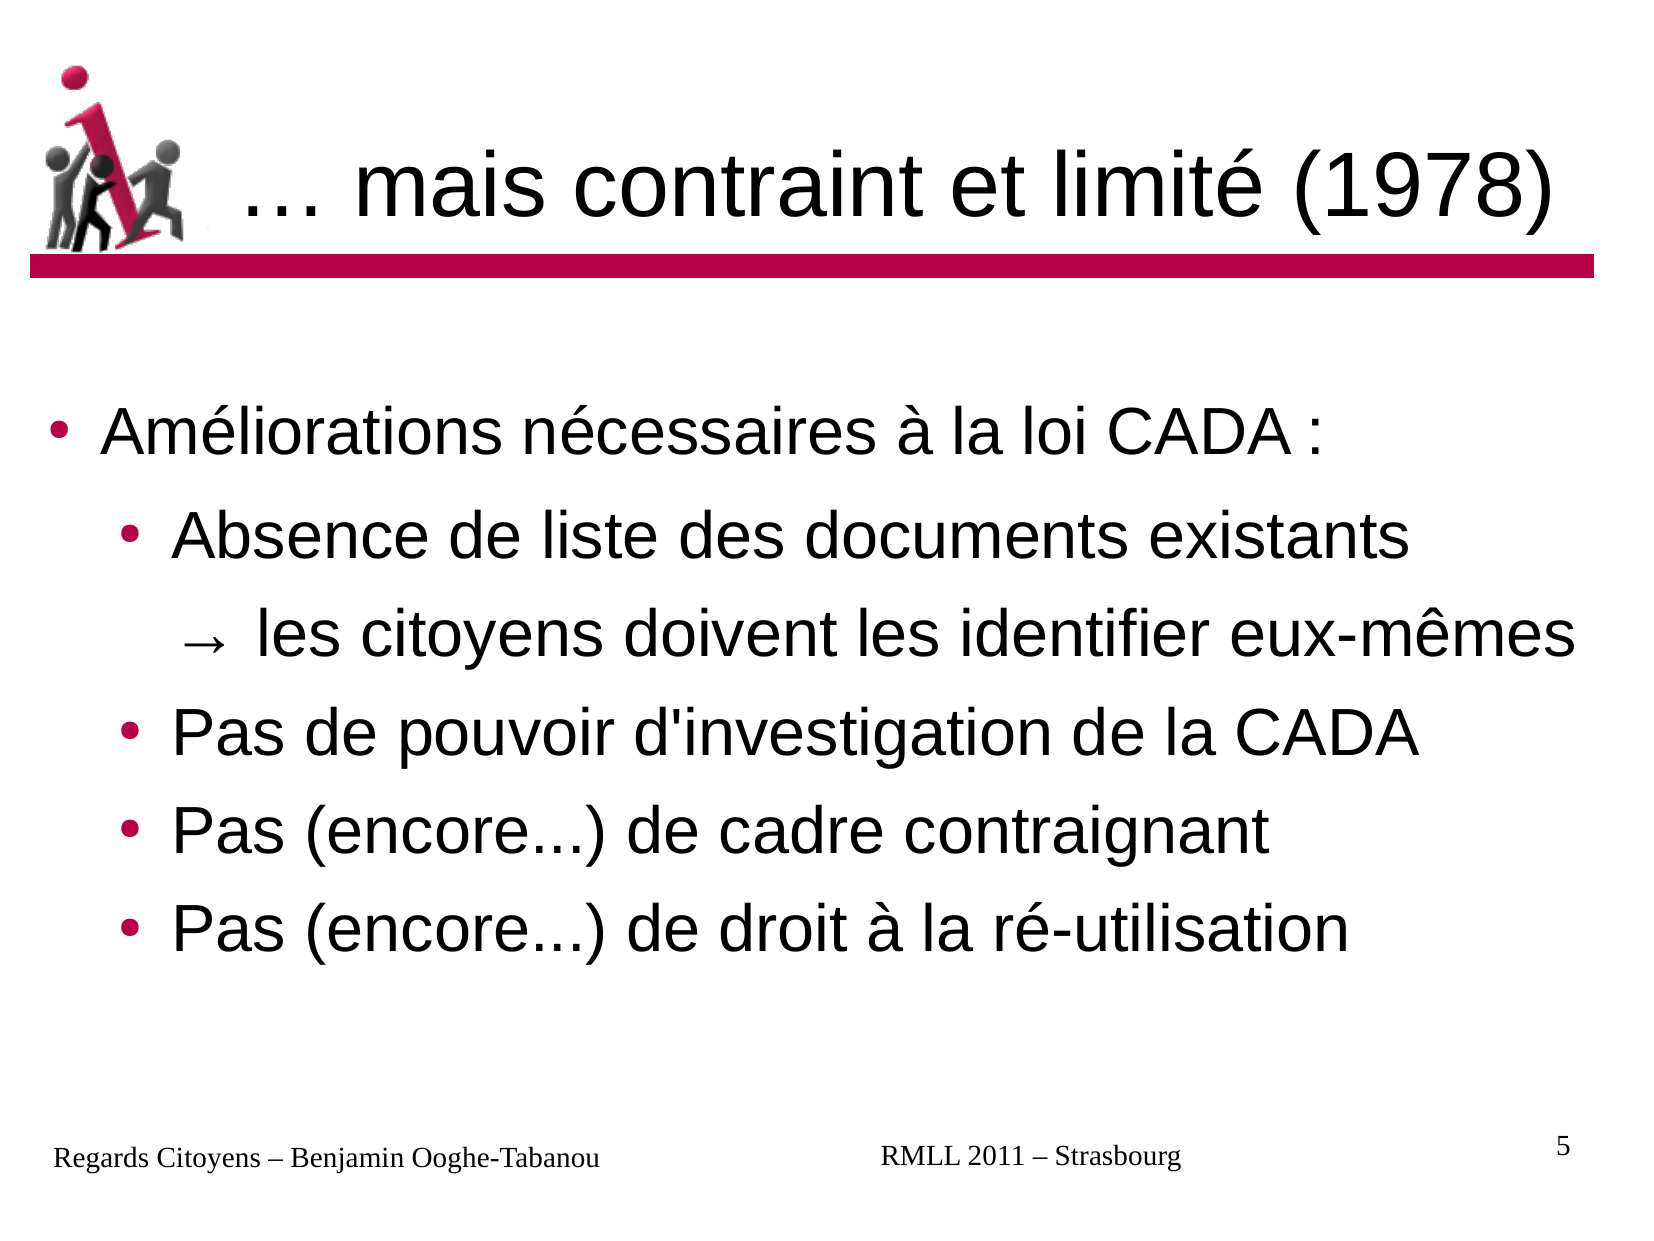

… mais contraint et limité (1978)
# Améliorations nécessaires à la loi CADA :
Absence de liste des documents existants
→ les citoyens doivent les identifier eux-mêmes
Pas de pouvoir d'investigation de la CADA
Pas (encore...) de cadre contraignant
Pas (encore...) de droit à la ré-utilisation
5
Benjamin Ooghe-Tabanou - Open Knowledge Conference Berlin 2011